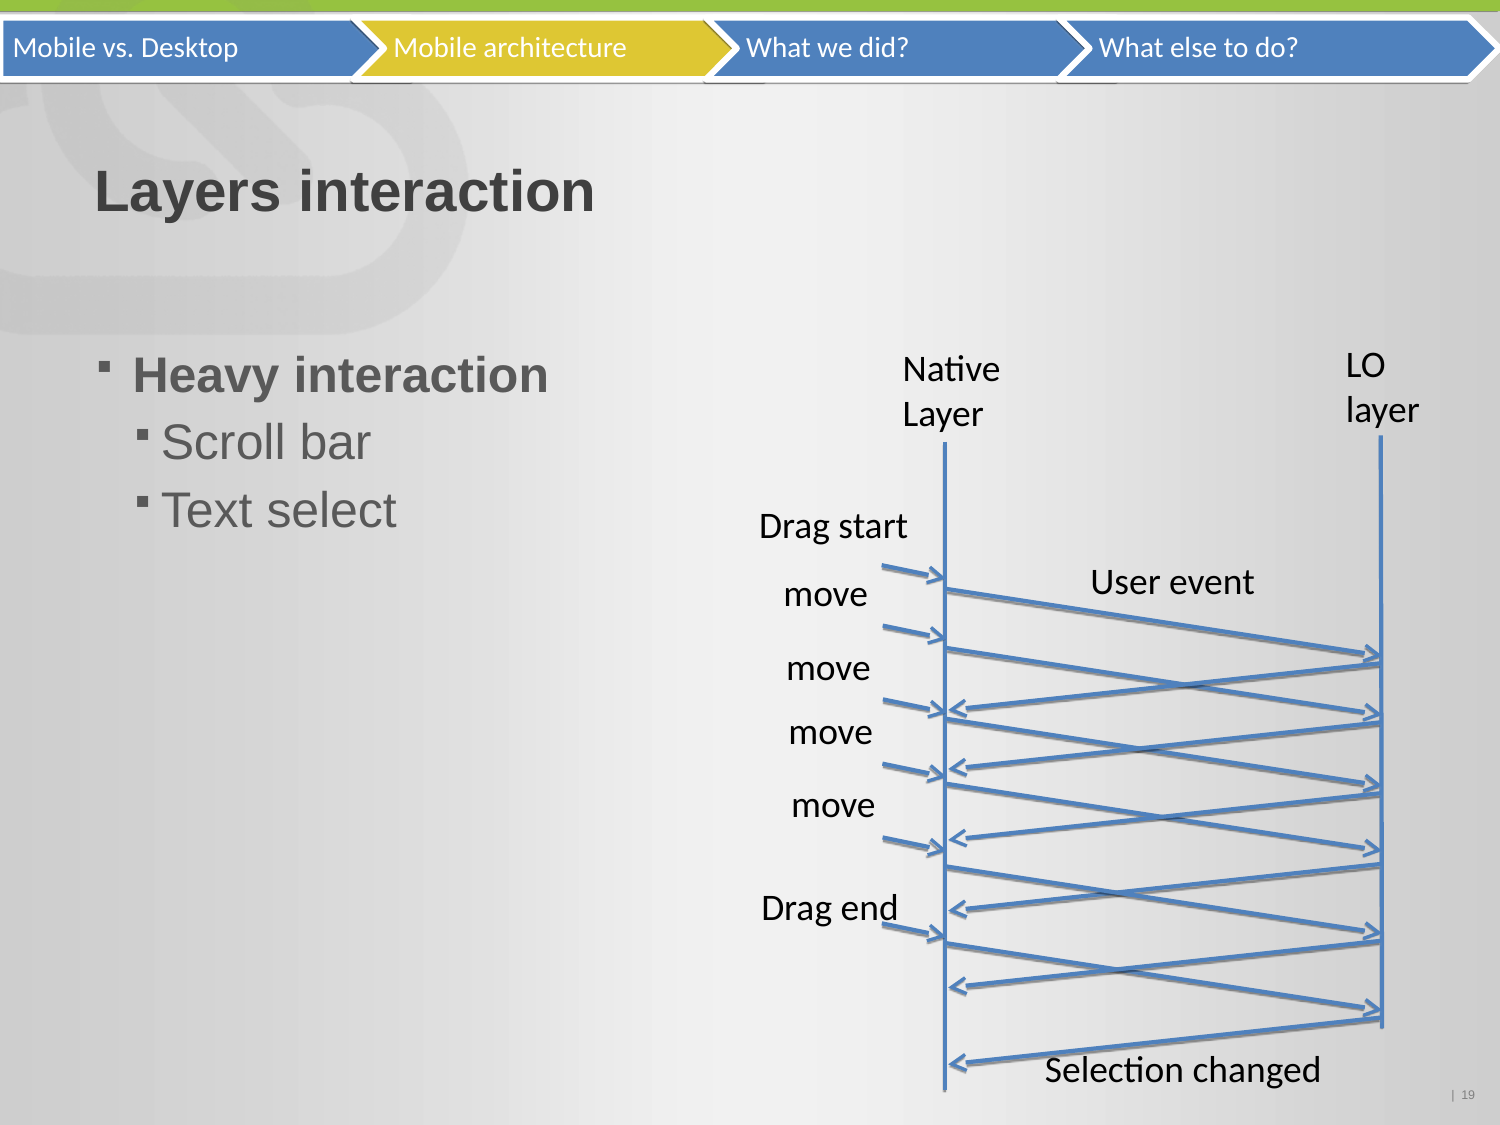

Mobile vs. Desktop
Mobile architecture
What we did?
What else to do?
# Layers interaction
LO
layer
Heavy interaction
Scroll bar
Text select
Native
Layer
Drag start
User event
move
move
move
move
Drag end
Selection changed